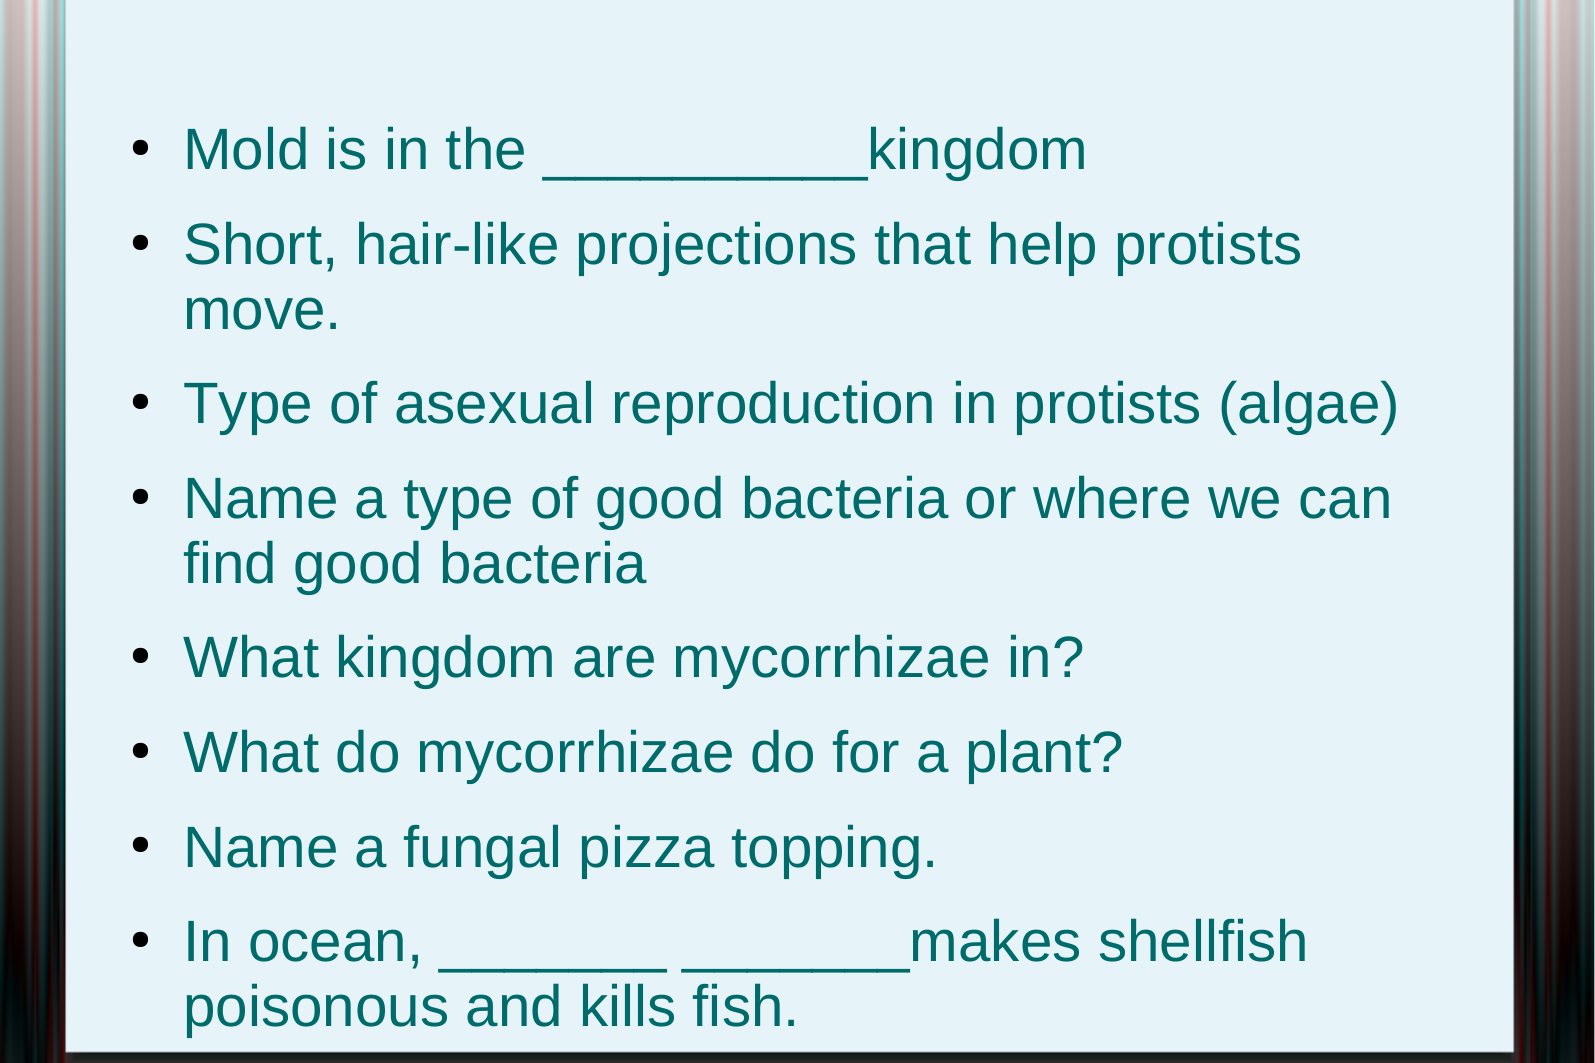

#
Mold is in the __________kingdom
Short, hair-like projections that help protists move.
Type of asexual reproduction in protists (algae)
Name a type of good bacteria or where we can find good bacteria
What kingdom are mycorrhizae in?
What do mycorrhizae do for a plant?
Name a fungal pizza topping.
In ocean, _______ _______makes shellfish poisonous and kills fish.